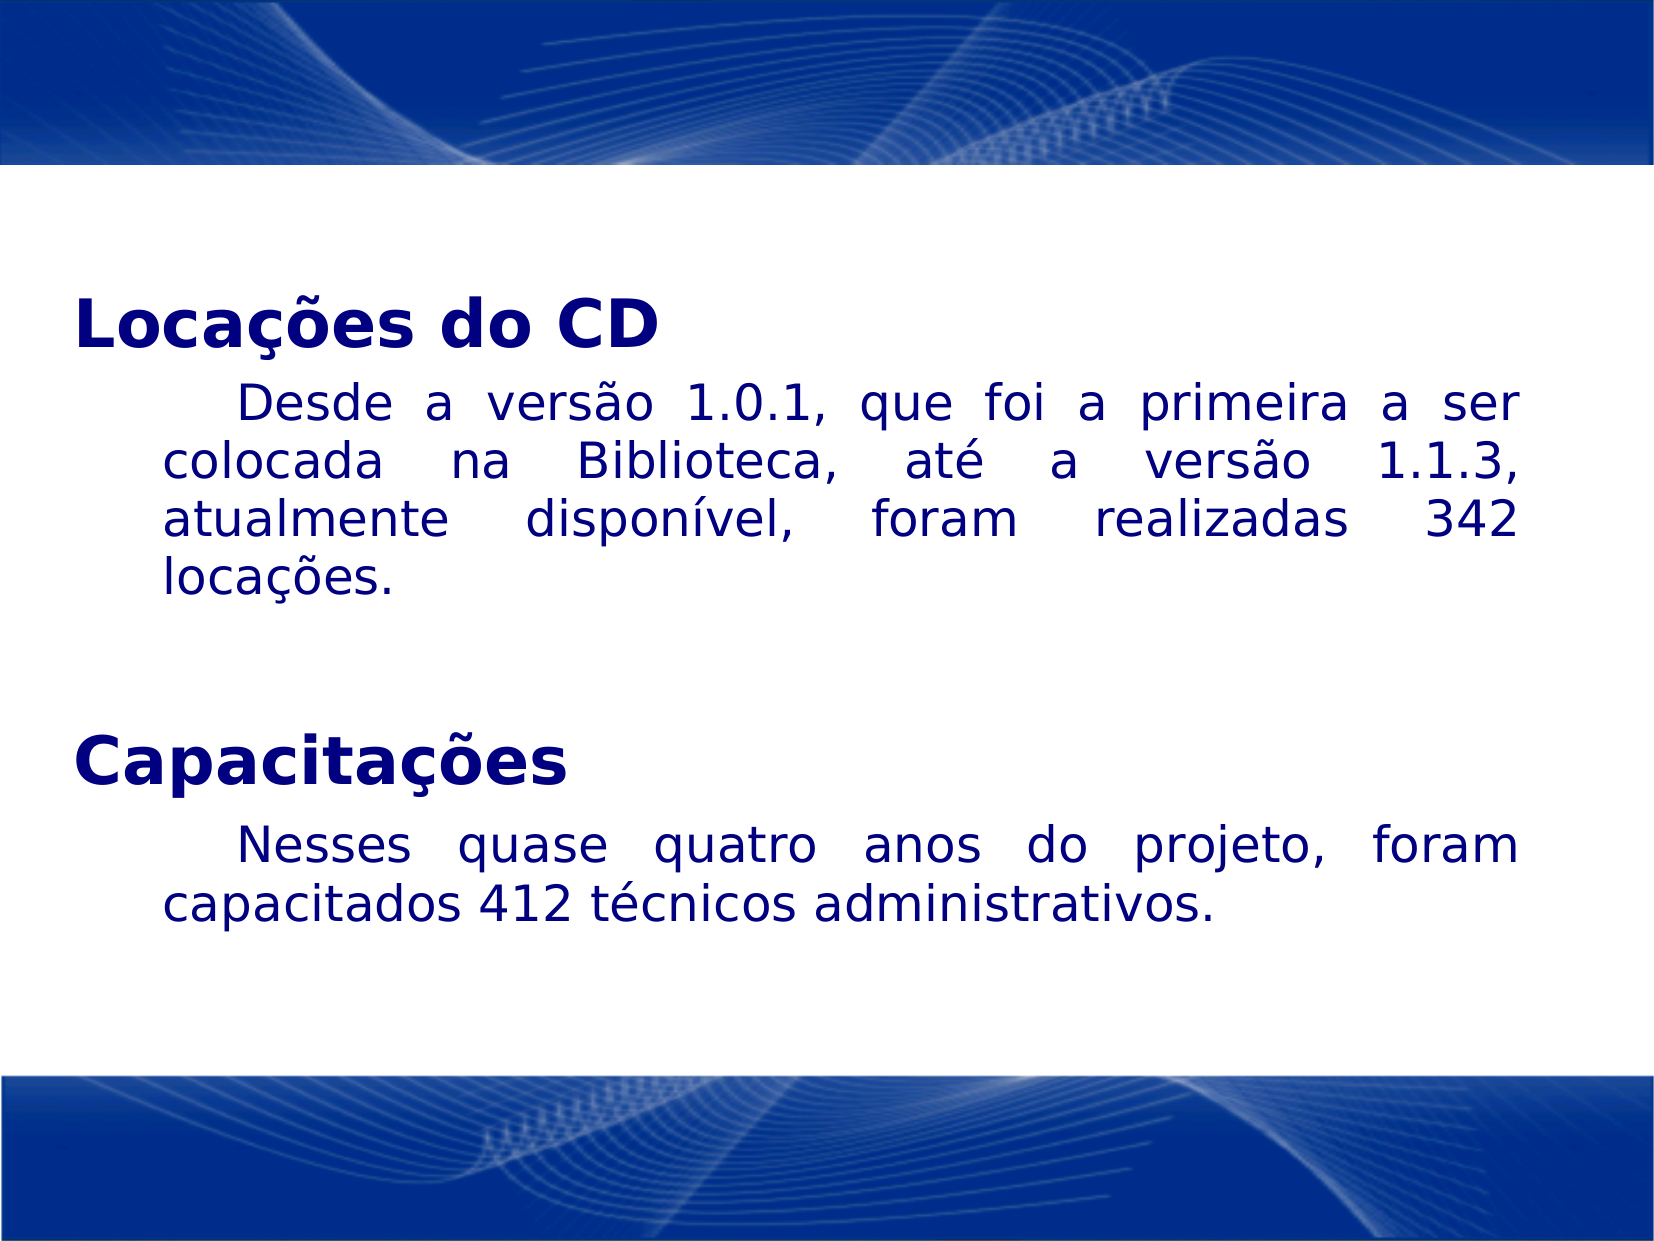

Locações do CD
	Desde a versão 1.0.1, que foi a primeira a ser colocada na Biblioteca, até a versão 1.1.3, atualmente disponível, foram realizadas 342 locações.
Capacitações
	Nesses quase quatro anos do projeto, foram capacitados 412 técnicos administrativos.